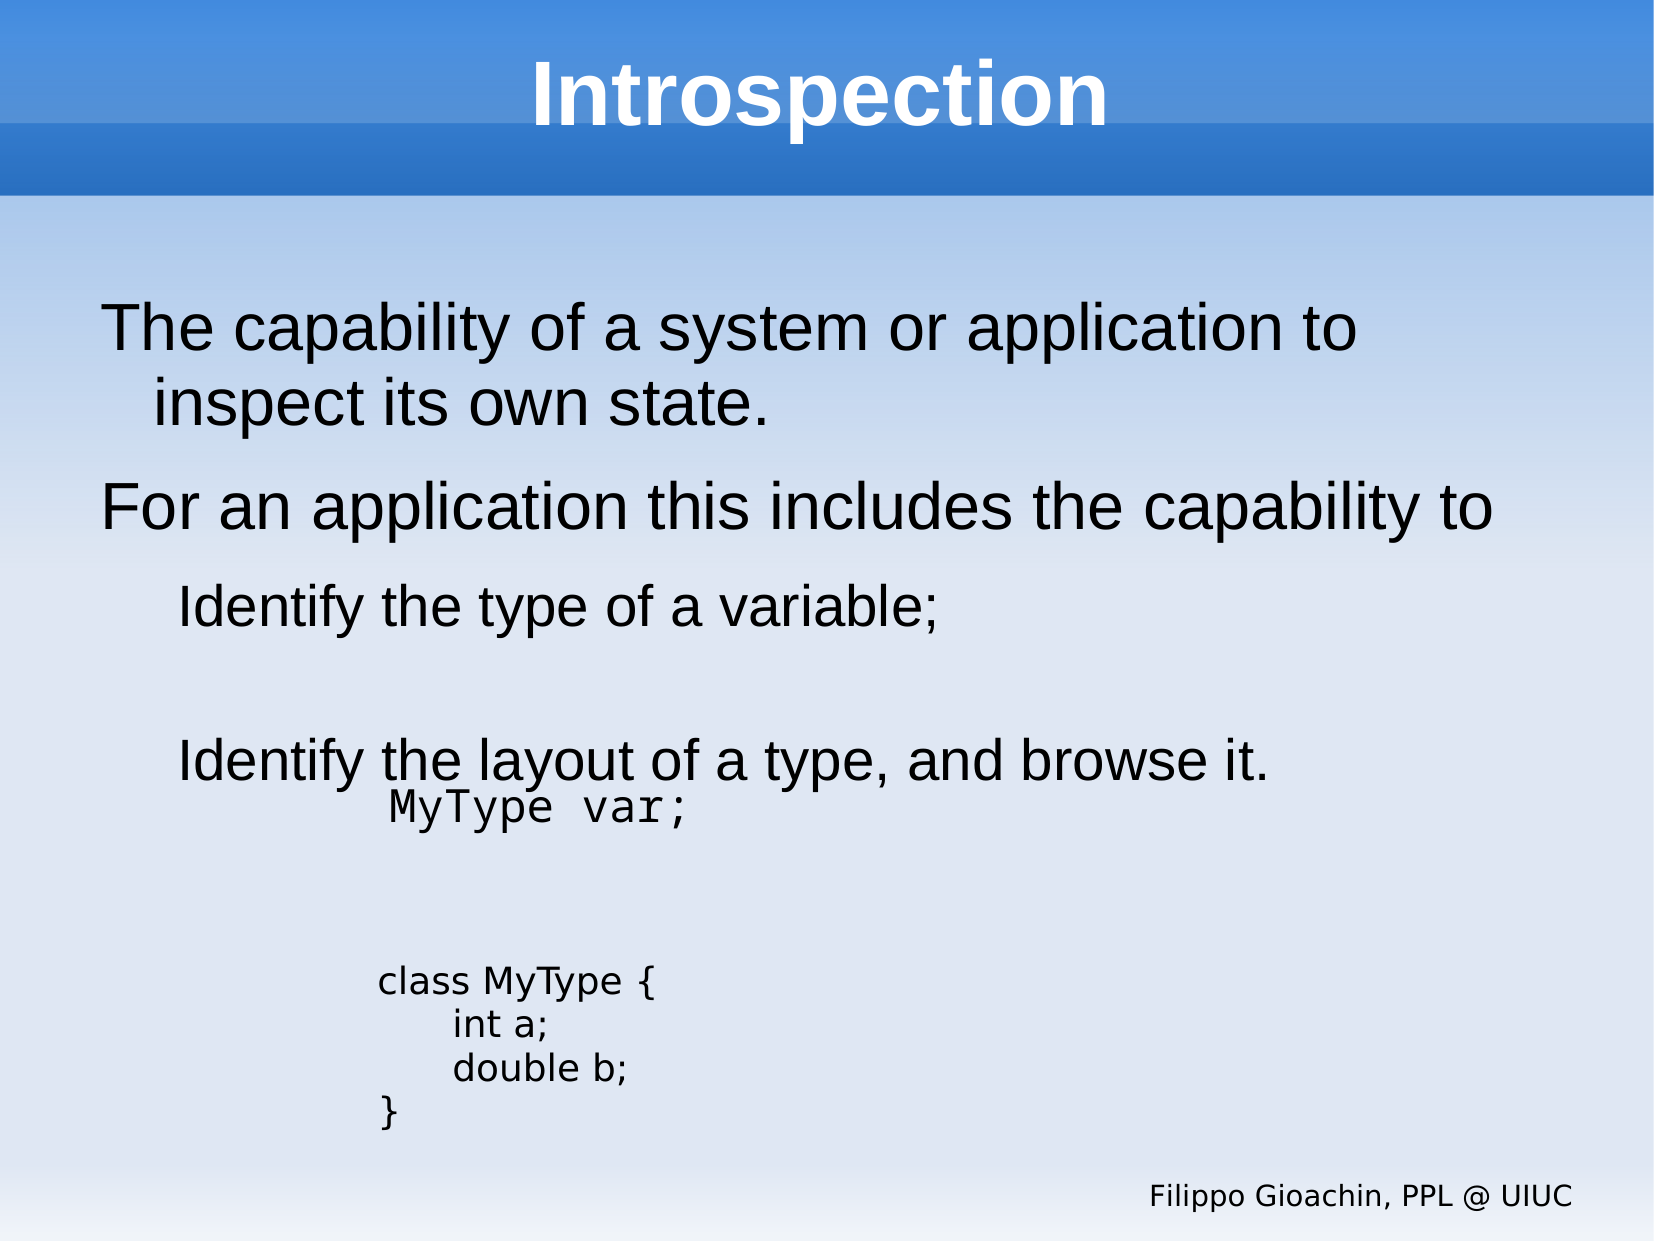

# Introspection
The capability of a system or application to inspect its own state.
For an application this includes the capability to
Identify the type of a variable;
Identify the layout of a type, and browse it.
MyType var;
class MyType {
	int a;
	double b;
}
Filippo Gioachin, PPL @ UIUC